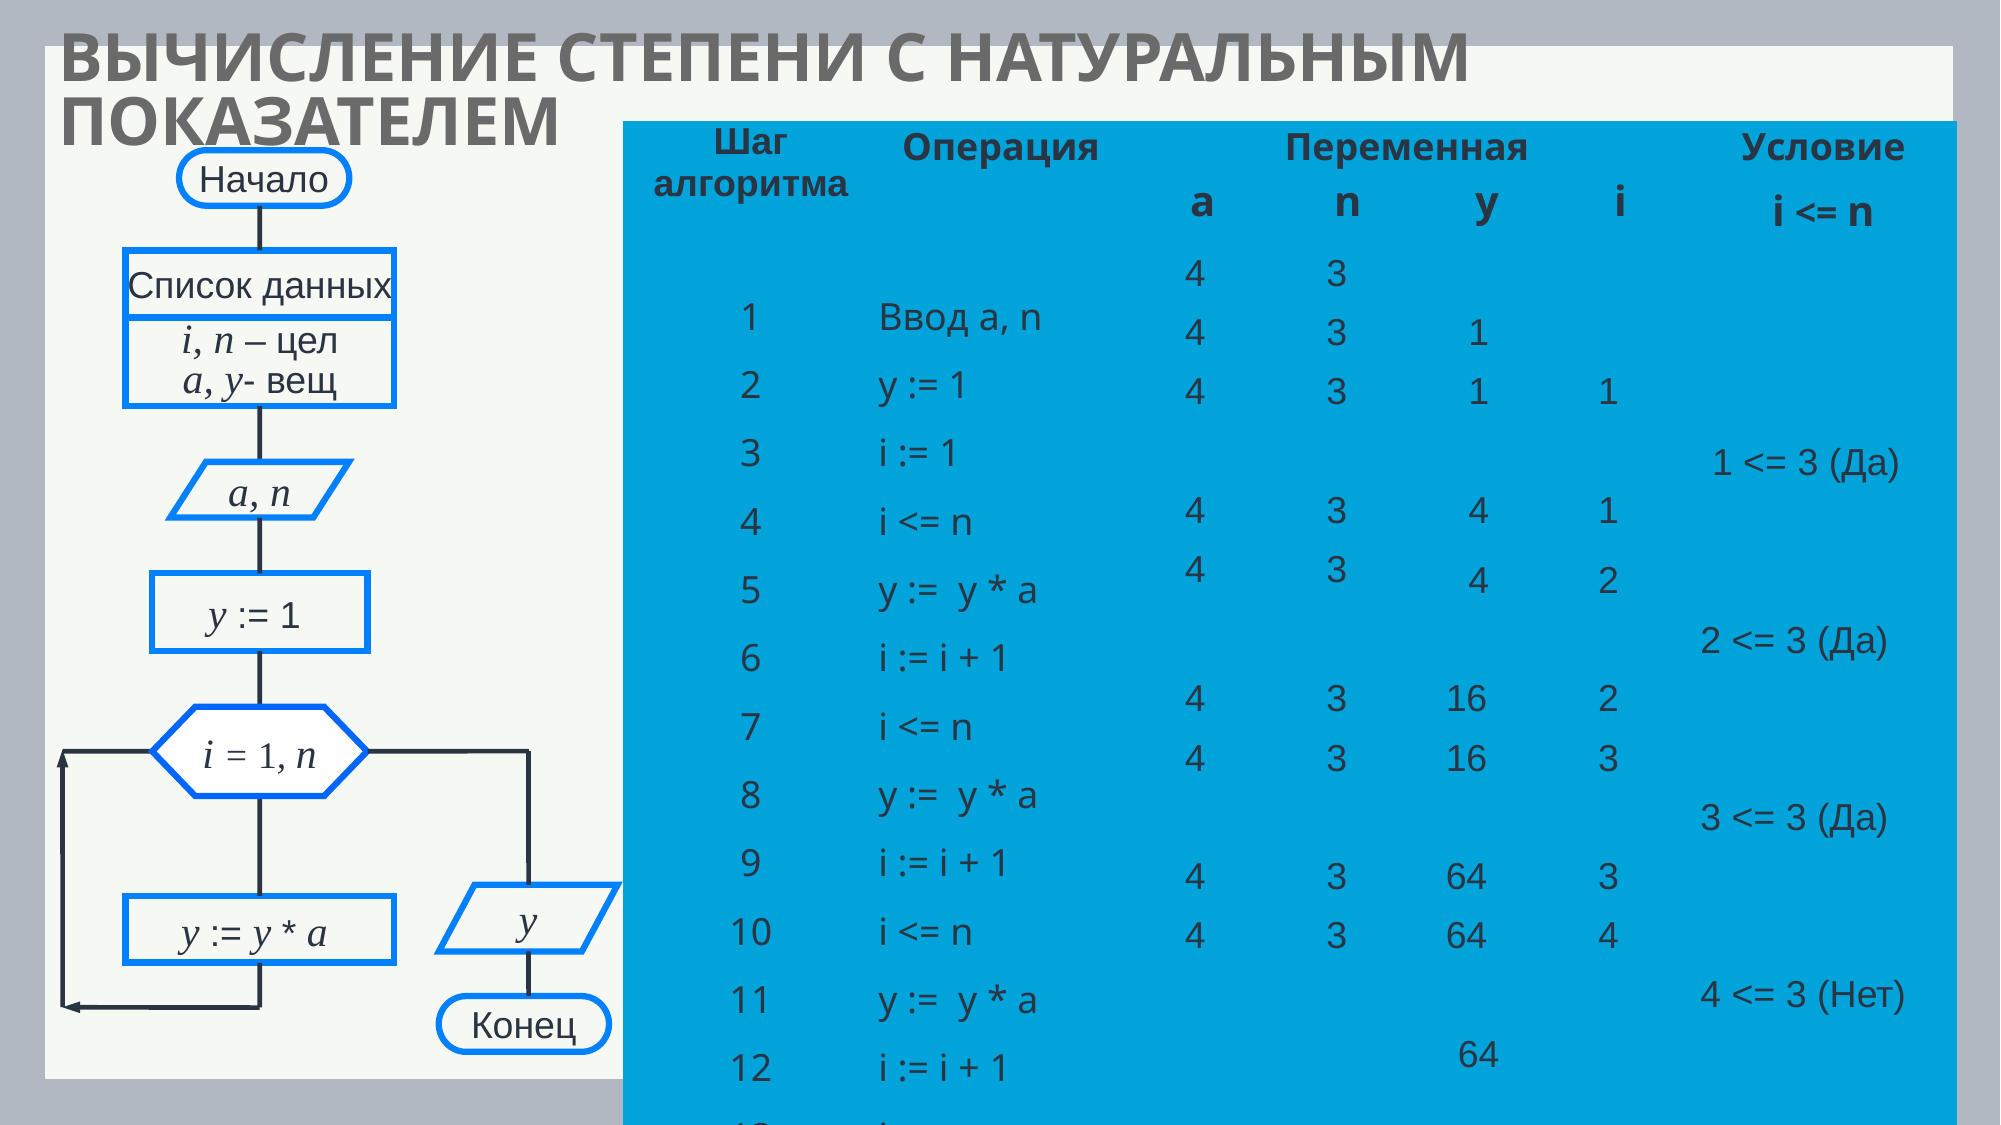

ВЫЧИСЛЕНИЕ СТЕПЕНИ С НАТУРАЛЬНЫМ ПОКАЗАТЕЛЕМ
| Шаг алгоритма | Операция | Переменная | | | | Условие i <= n |
| --- | --- | --- | --- | --- | --- | --- |
| | | a | n | y | i | |
| 1 | Ввод a, n | | | | | |
| 2 | y := 1 | | | | | |
| 3 | i := 1 | | | | | |
| 4 | i <= n | | | | | |
| 5 | y := y \* a | | | | | |
| 6 | i := i + 1 | | | | | |
| 7 | i <= n | | | | | |
| 8 | y := y \* a | | | | | |
| 9 | i := i + 1 | | | | | |
| 10 | i <= n | | | | | |
| 11 | y := y \* a | | | | | |
| 12 | i := i + 1 | | | | | |
| 13 | i <= n | | | | | |
| 14 | вывод y | | | | | |
Начало
Список данных
4
3
4
3
1
i, n – цел
a, y- вещ
4
3
1
1
1 <= 3 (Да)
a, n
4
3
4
1
4
3
4
2
y := 1
2 <= 3 (Да)
4
3
16
2
i = 1, n
4
3
16
3
3 <= 3 (Да)
4
3
64
3
y
y := y * a
4
3
64
4
4 <= 3 (Нет)
Конец
64